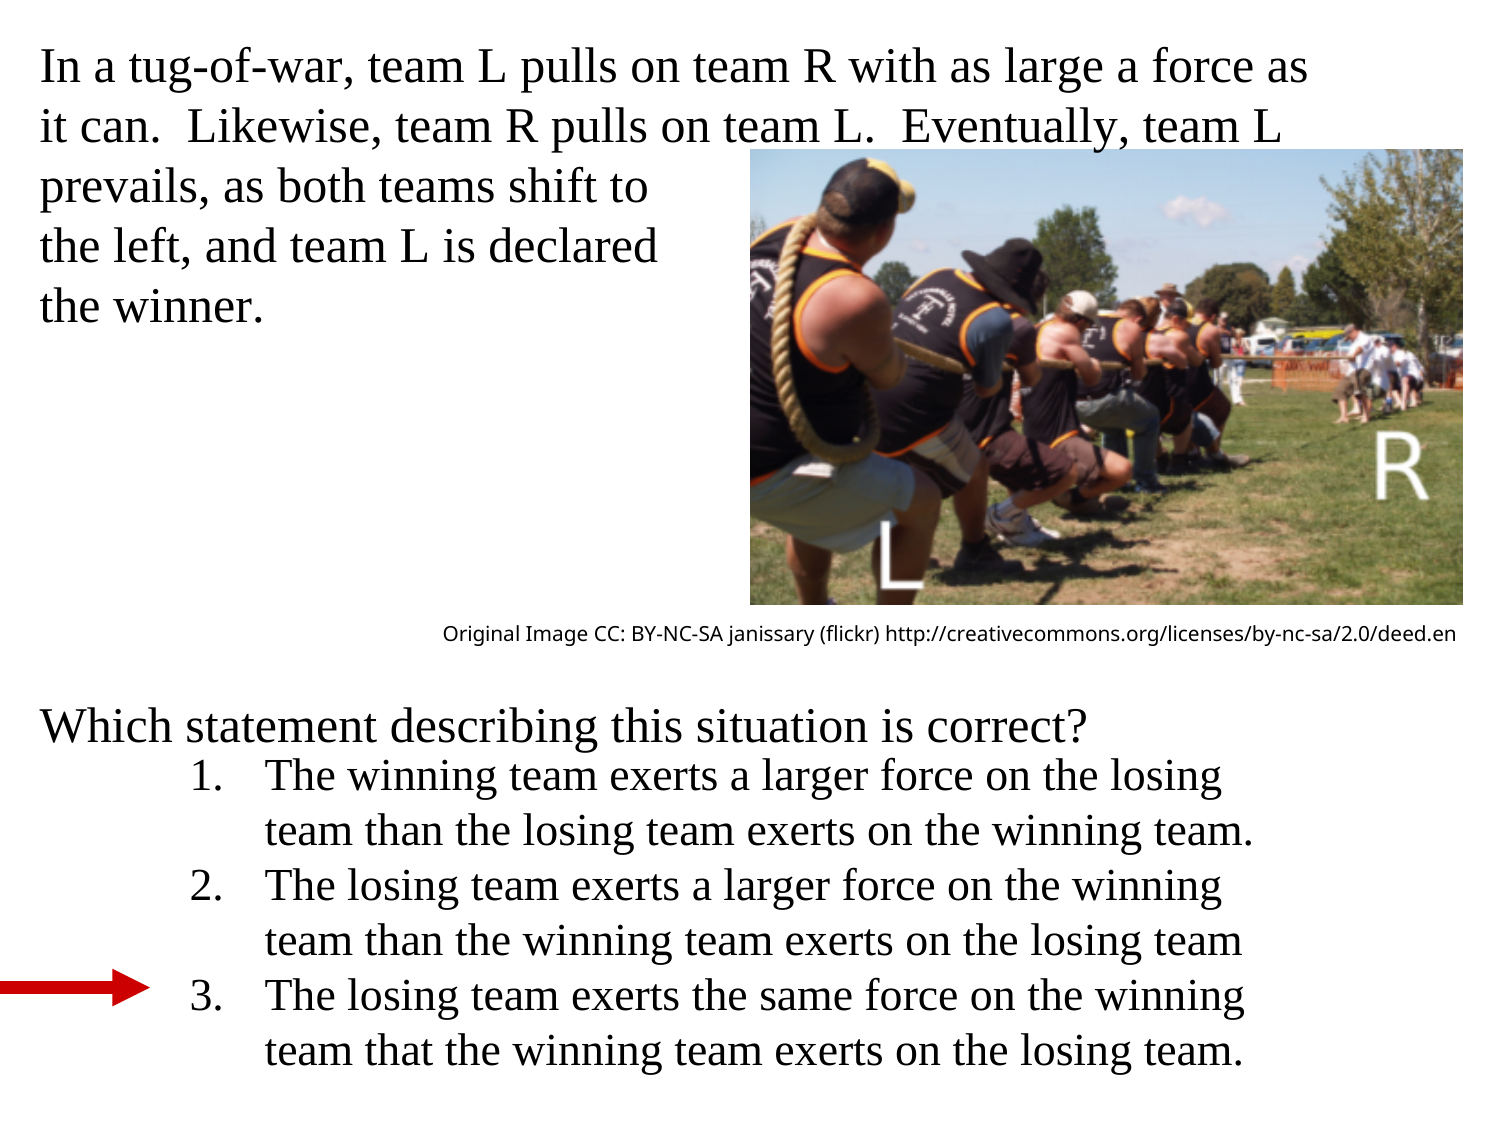

In a tug-of-war, team L pulls on team R with as large a force as it can. Likewise, team R pulls on team L. Eventually, team L prevails, as both teams shift to
the left, and team L is declared
the winner.
Which statement describing this situation is correct?
Original Image CC: BY-NC-SA janissary (flickr) http://creativecommons.org/licenses/by-nc-sa/2.0/deed.en
The winning team exerts a larger force on the losing team than the losing team exerts on the winning team.
The losing team exerts a larger force on the winning team than the winning team exerts on the losing team
The losing team exerts the same force on the winning team that the winning team exerts on the losing team.